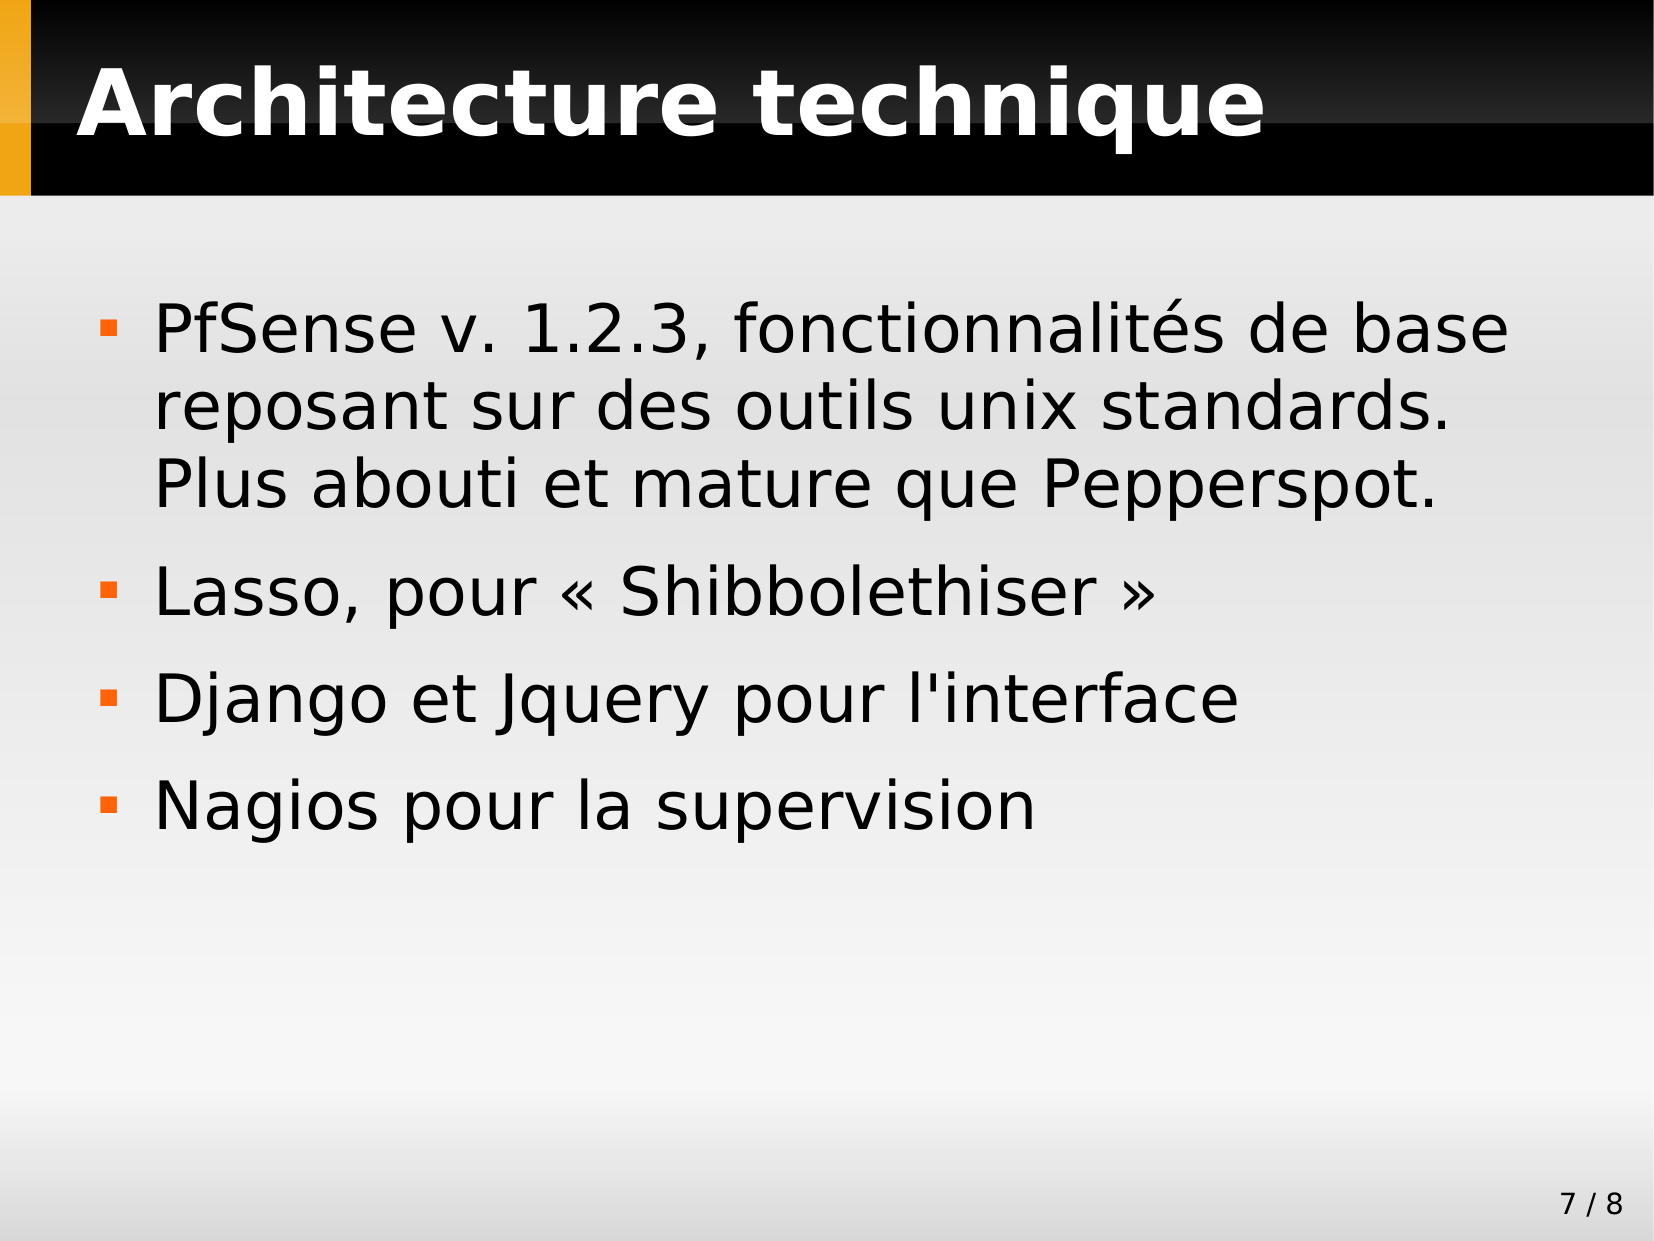

# Architecture technique
PfSense v. 1.2.3, fonctionnalités de base reposant sur des outils unix standards. Plus abouti et mature que Pepperspot.
Lasso, pour « Shibbolethiser »
Django et Jquery pour l'interface
Nagios pour la supervision
7